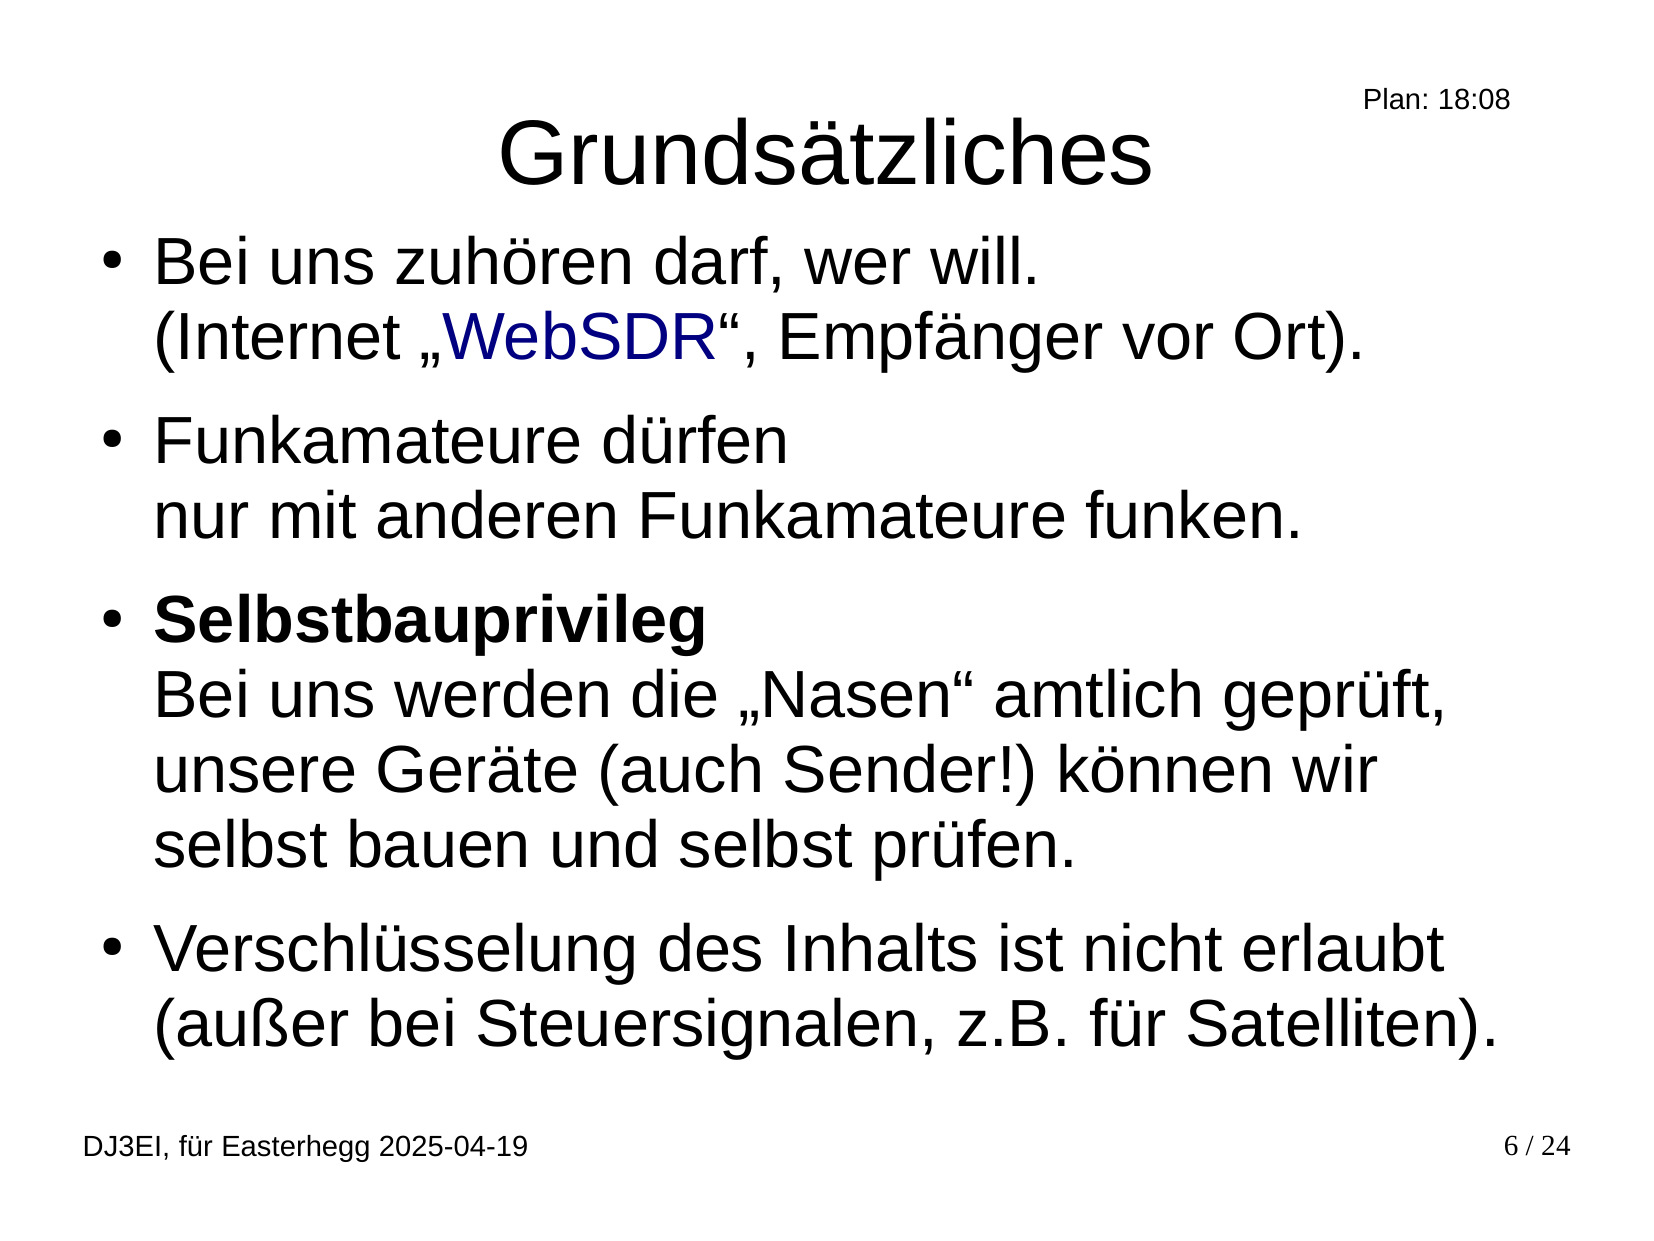

# Grundsätzliches
Plan: 18:08
Bei uns zuhören darf, wer will.
(Internet „WebSDR“, Empfänger vor Ort).
Funkamateure dürfen
nur mit anderen Funkamateure funken.
Selbstbauprivileg
Bei uns werden die „Nasen“ amtlich geprüft,
unsere Geräte (auch Sender!) können wir selbst bauen und selbst prüfen.
Verschlüsselung des Inhalts ist nicht erlaubt
(außer bei Steuersignalen, z.B. für Satelliten).
6